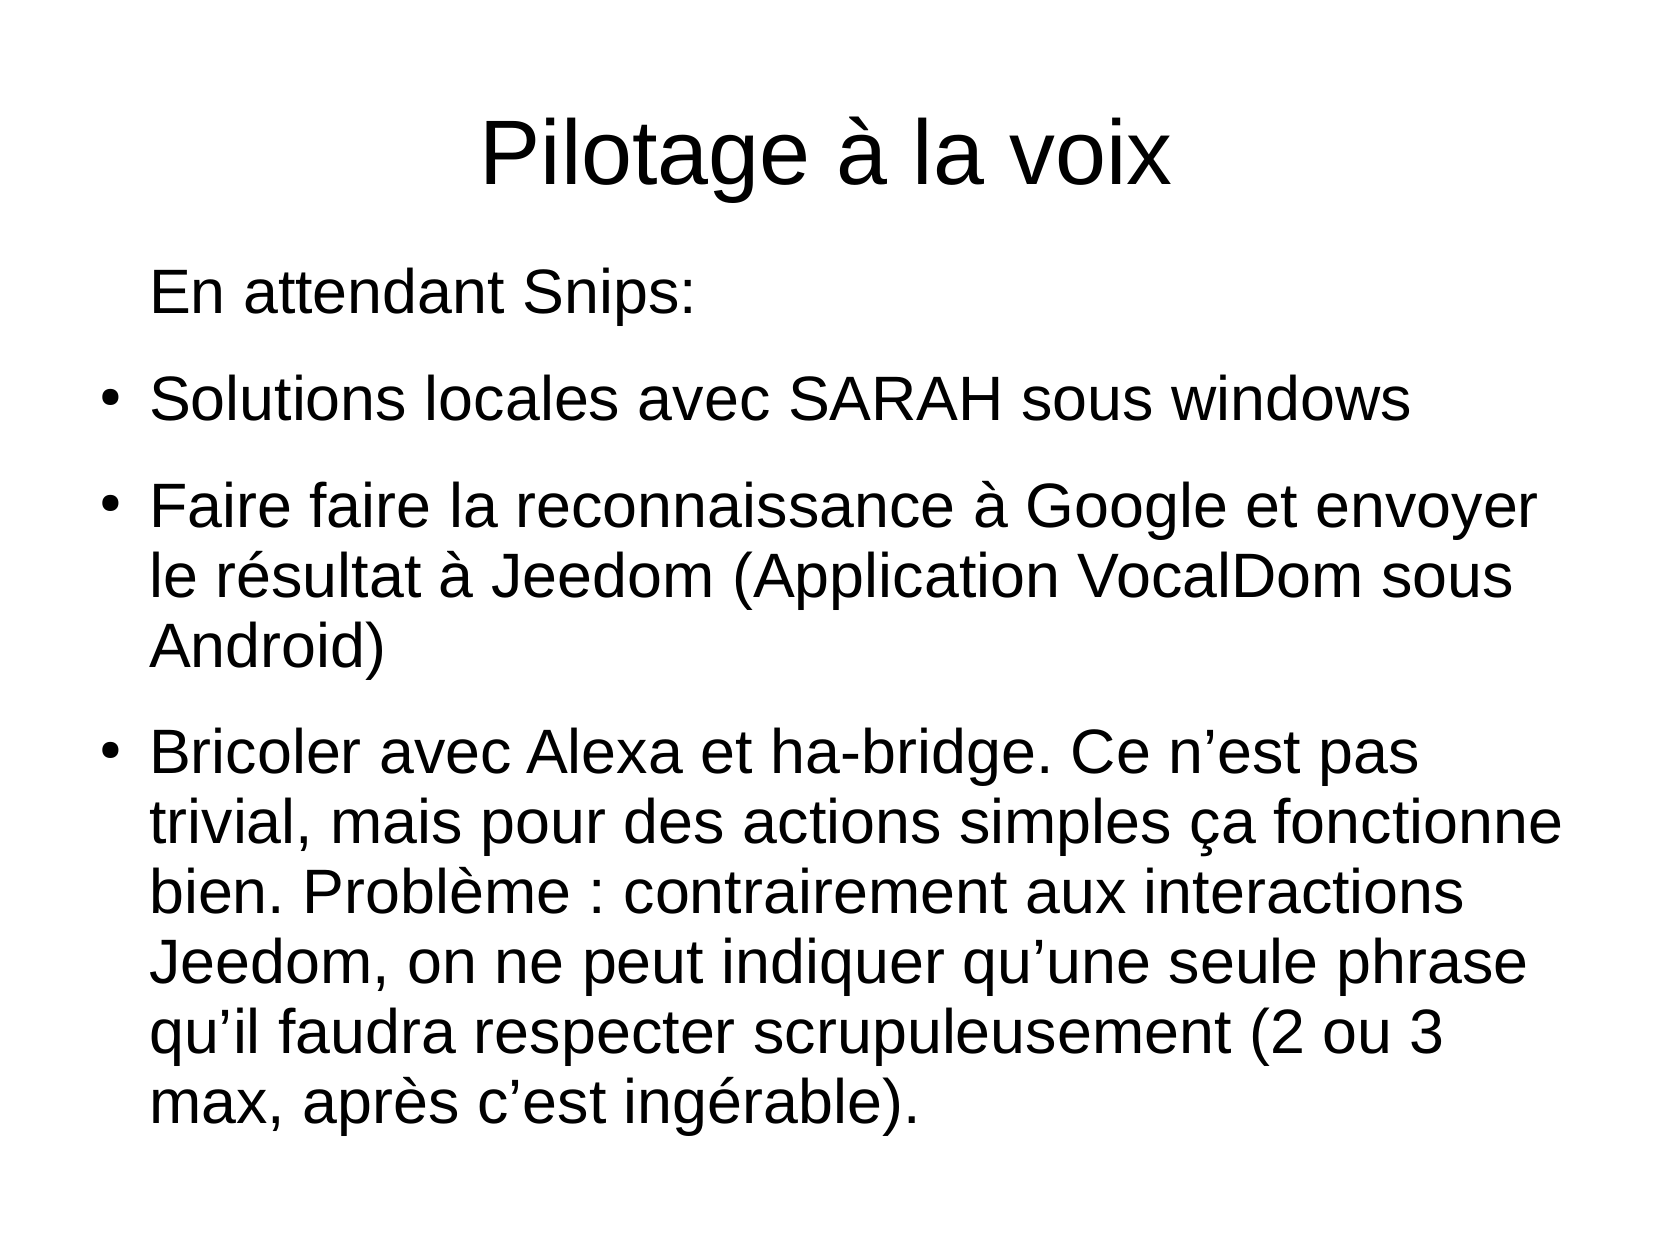

# Pilotage à la voix
En attendant Snips:
Solutions locales avec SARAH sous windows
Faire faire la reconnaissance à Google et envoyer le résultat à Jeedom (Application VocalDom sous Android)
Bricoler avec Alexa et ha-bridge. Ce n’est pas trivial, mais pour des actions simples ça fonctionne bien. Problème : contrairement aux interactions Jeedom, on ne peut indiquer qu’une seule phrase qu’il faudra respecter scrupuleusement (2 ou 3 max, après c’est ingérable).